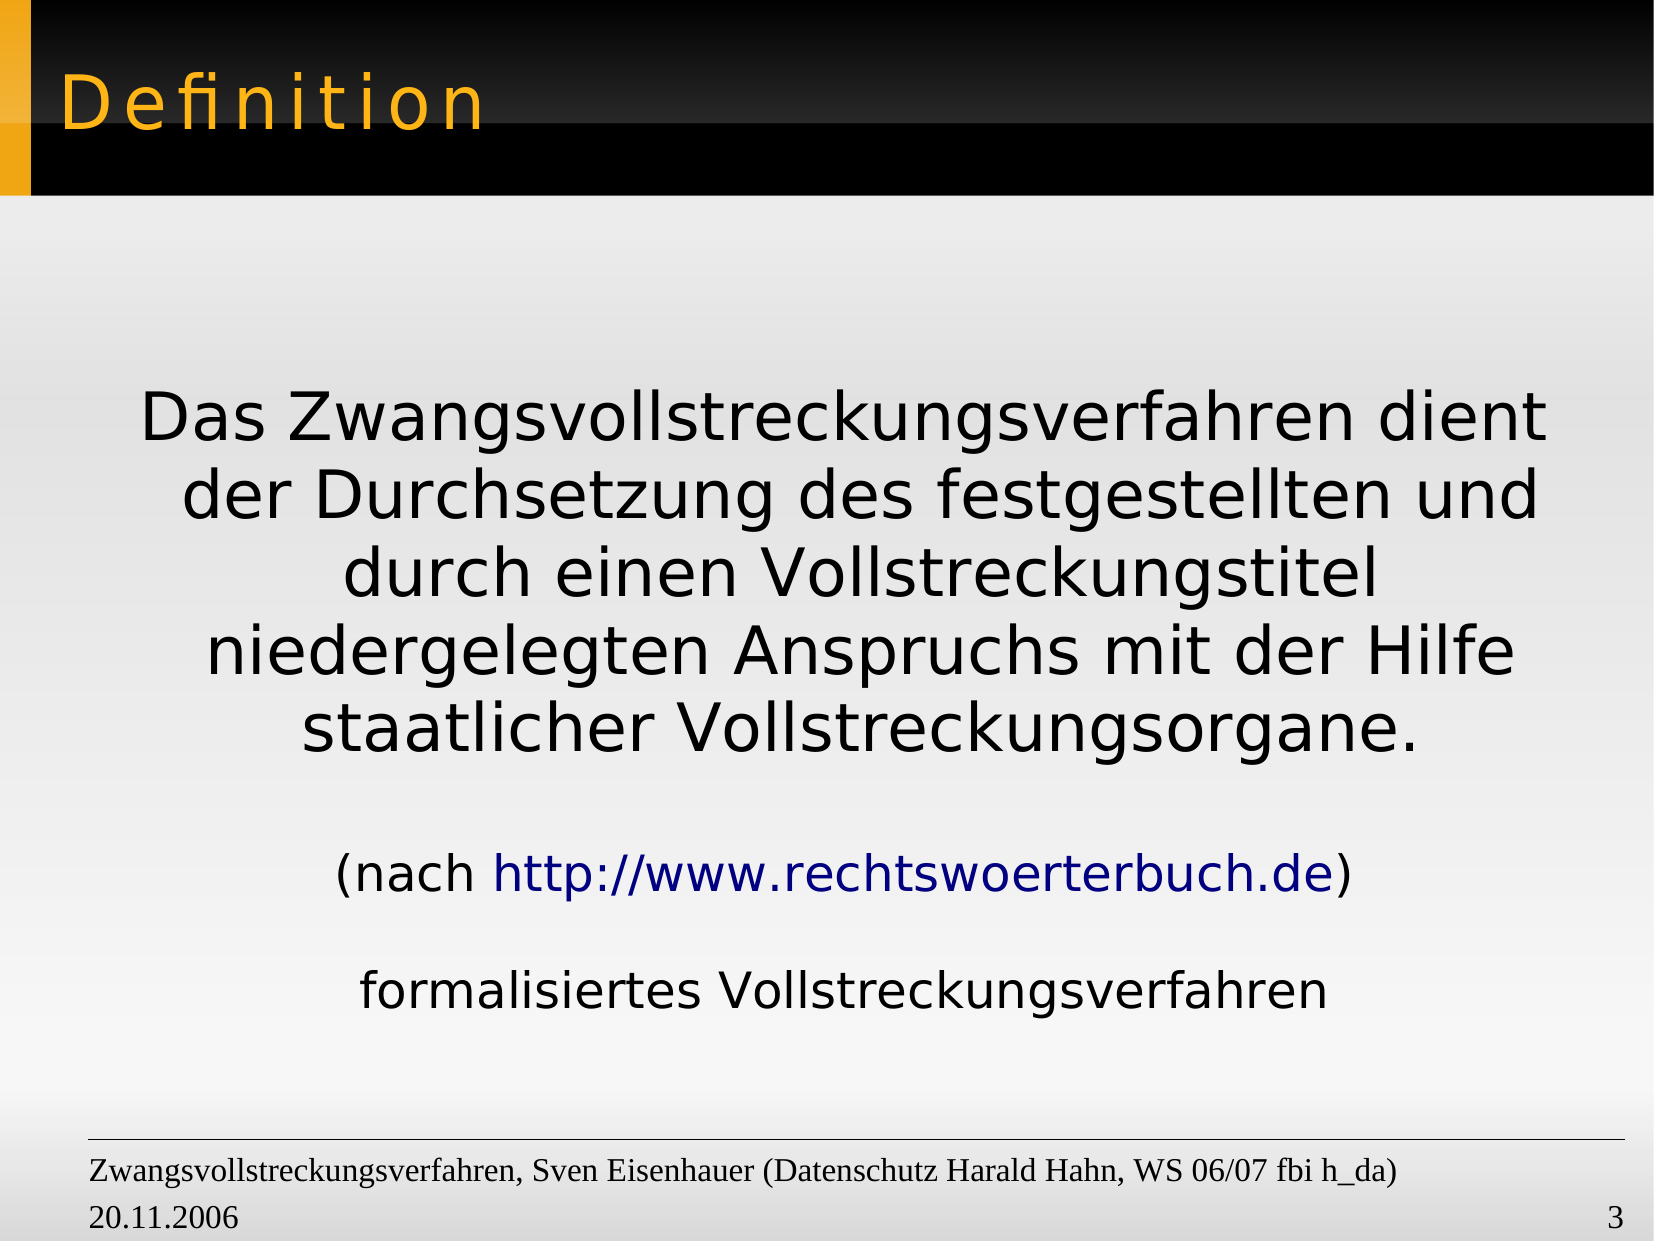

# Definition
Das Zwangsvollstreckungsverfahren dient der Durchsetzung des festgestellten und durch einen Vollstreckungstitel niedergelegten Anspruchs mit der Hilfe staatlicher Vollstreckungsorgane.
(nach http://www.rechtswoerterbuch.de)
formalisiertes Vollstreckungsverfahren
Zwangsvollstreckungsverfahren, Sven Eisenhauer (Datenschutz Harald Hahn, WS 06/07 fbi h_da)
20.11.2006
3